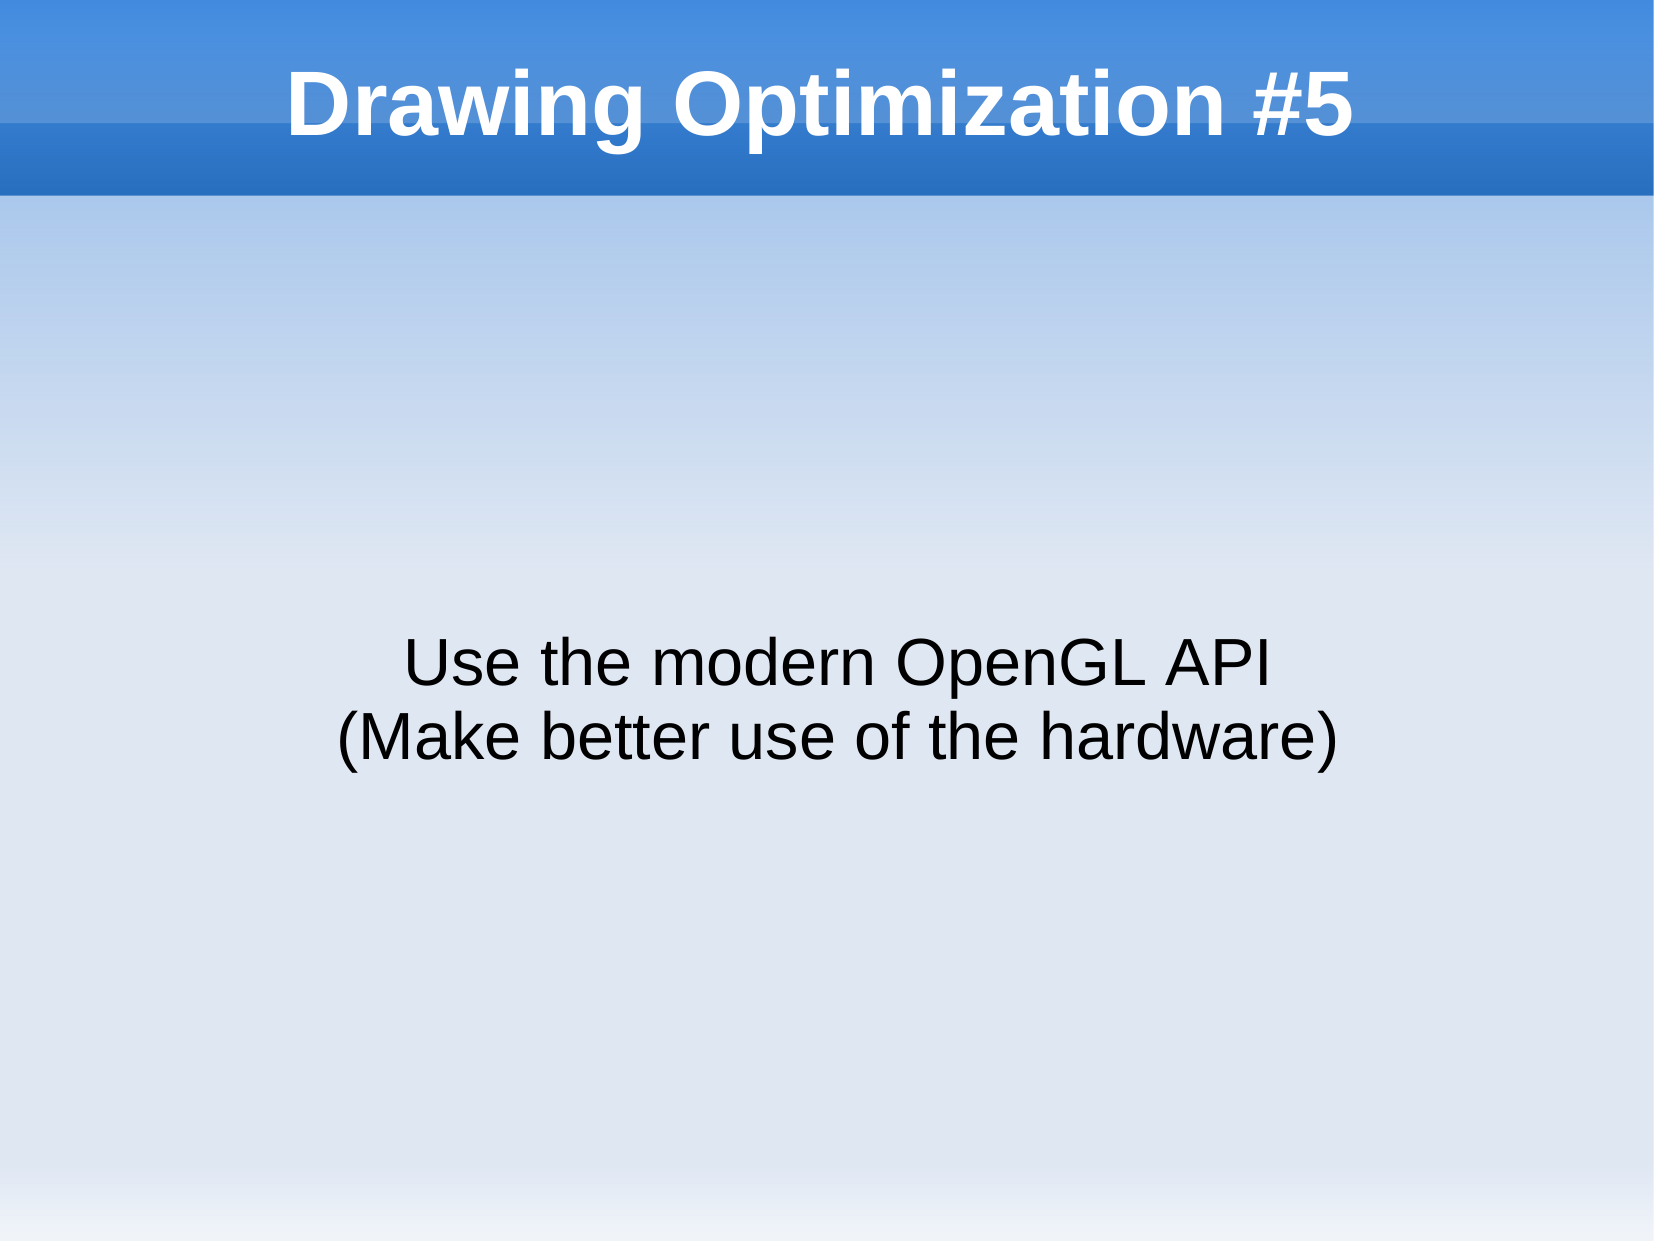

# Drawing Optimization #5
Use the modern OpenGL API
(Make better use of the hardware)